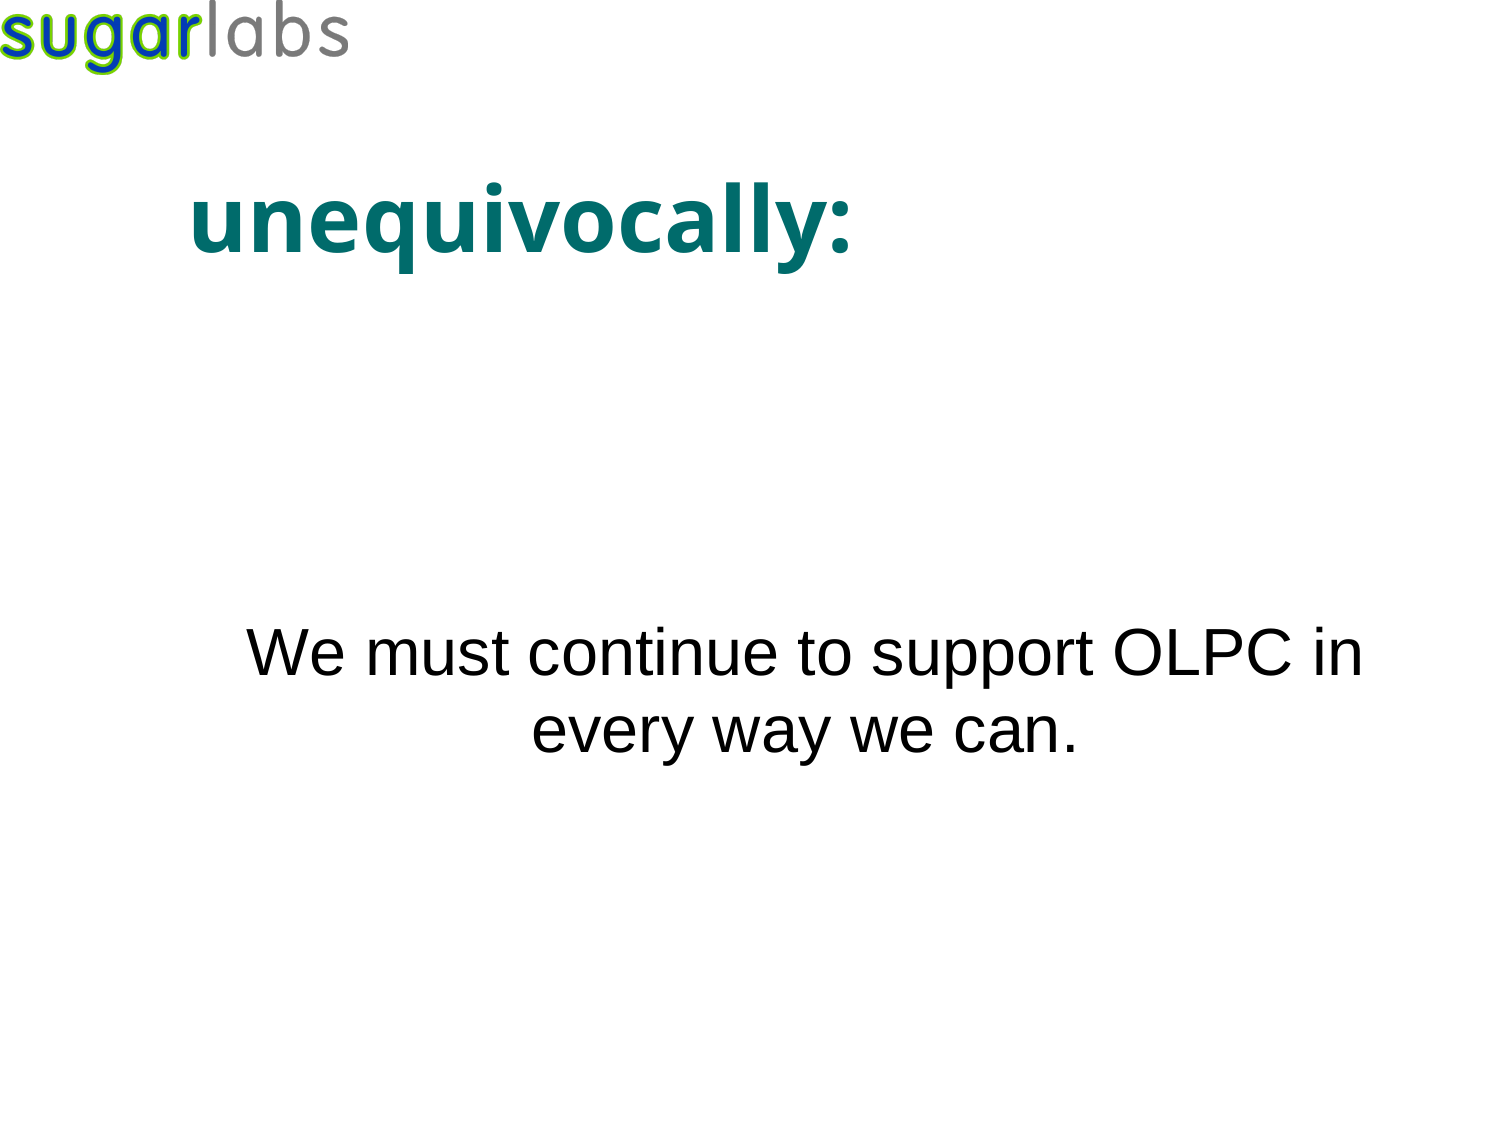

# unequivocally:
We must continue to support OLPC in every way we can.